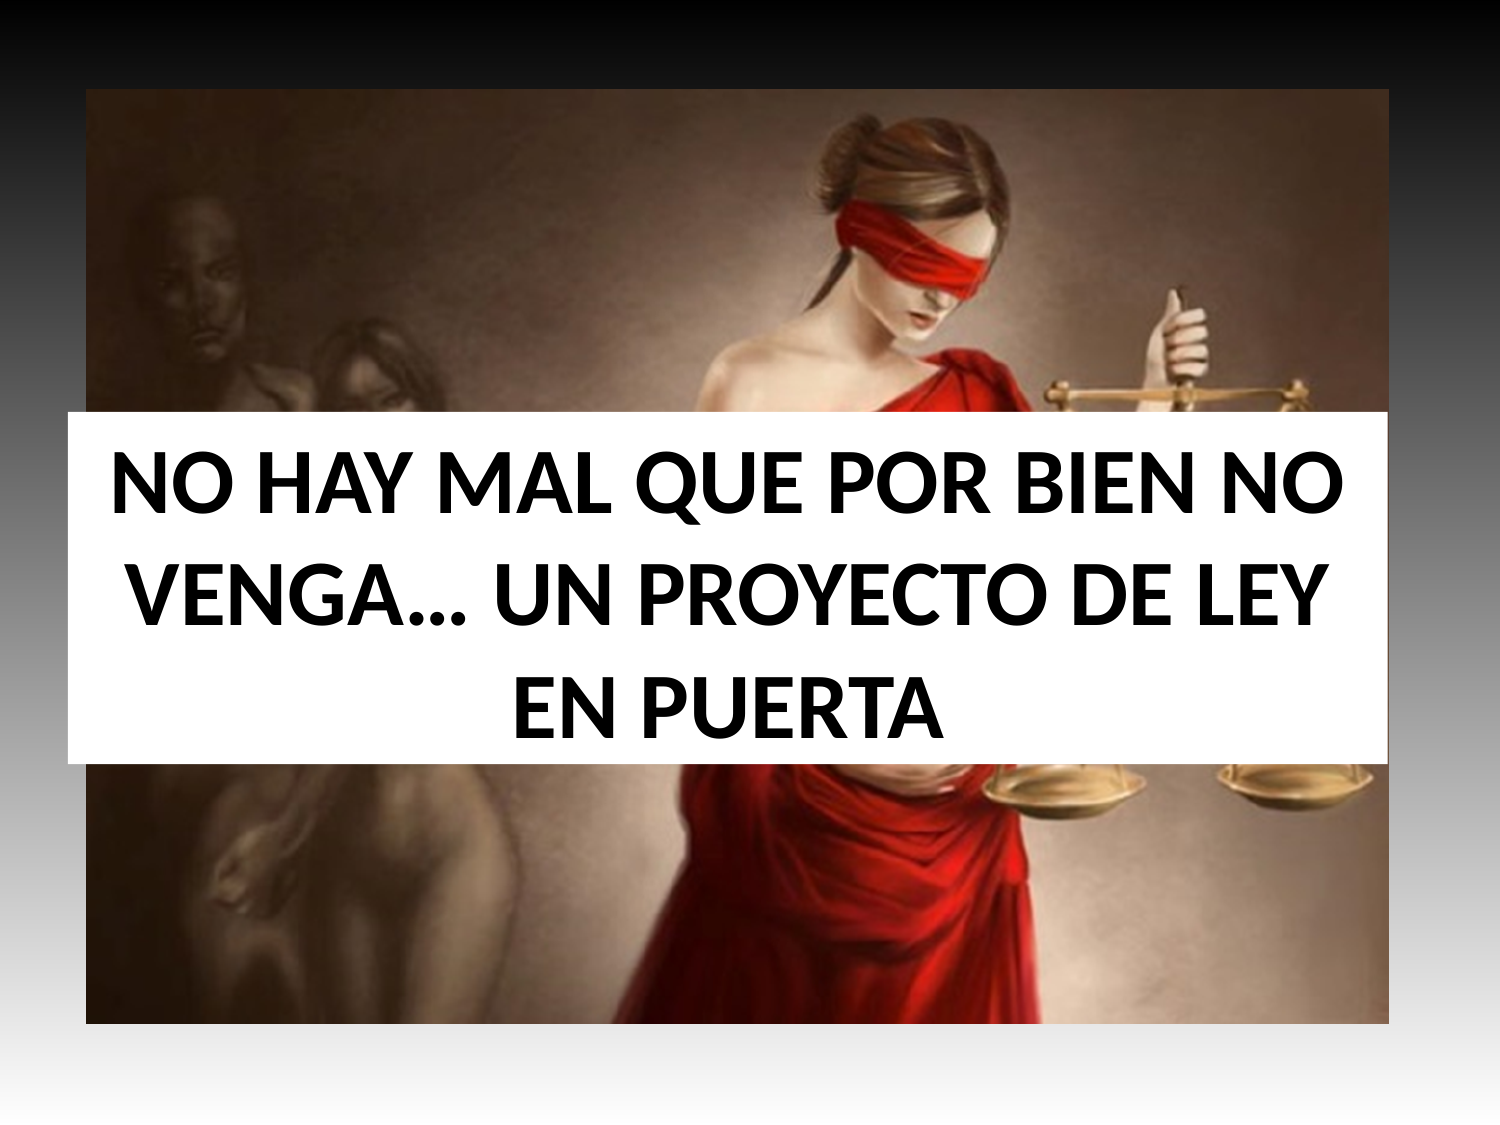

NO HAY MAL QUE POR BIEN NO VENGA… UN PROYECTO DE LEY EN PUERTA